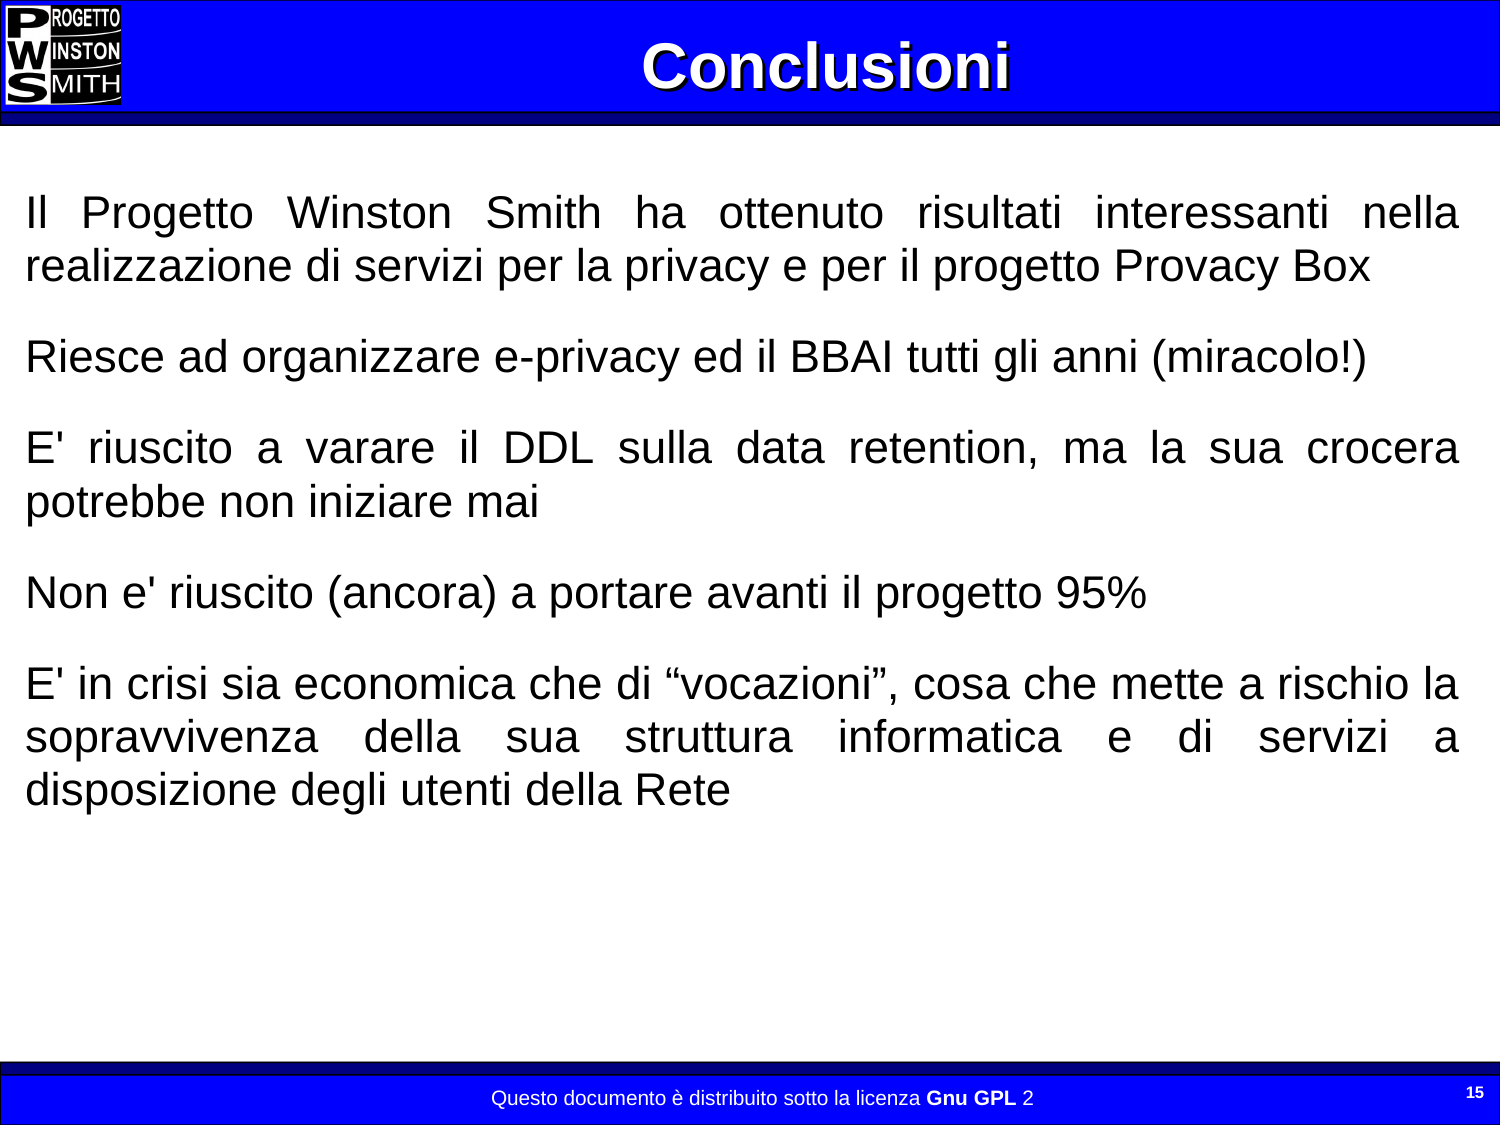

Conclusioni
Il Progetto Winston Smith ha ottenuto risultati interessanti nella realizzazione di servizi per la privacy e per il progetto Provacy Box
Riesce ad organizzare e-privacy ed il BBAI tutti gli anni (miracolo!)
E' riuscito a varare il DDL sulla data retention, ma la sua crocera potrebbe non iniziare mai
Non e' riuscito (ancora) a portare avanti il progetto 95%
E' in crisi sia economica che di “vocazioni”, cosa che mette a rischio la sopravvivenza della sua struttura informatica e di servizi a disposizione degli utenti della Rete